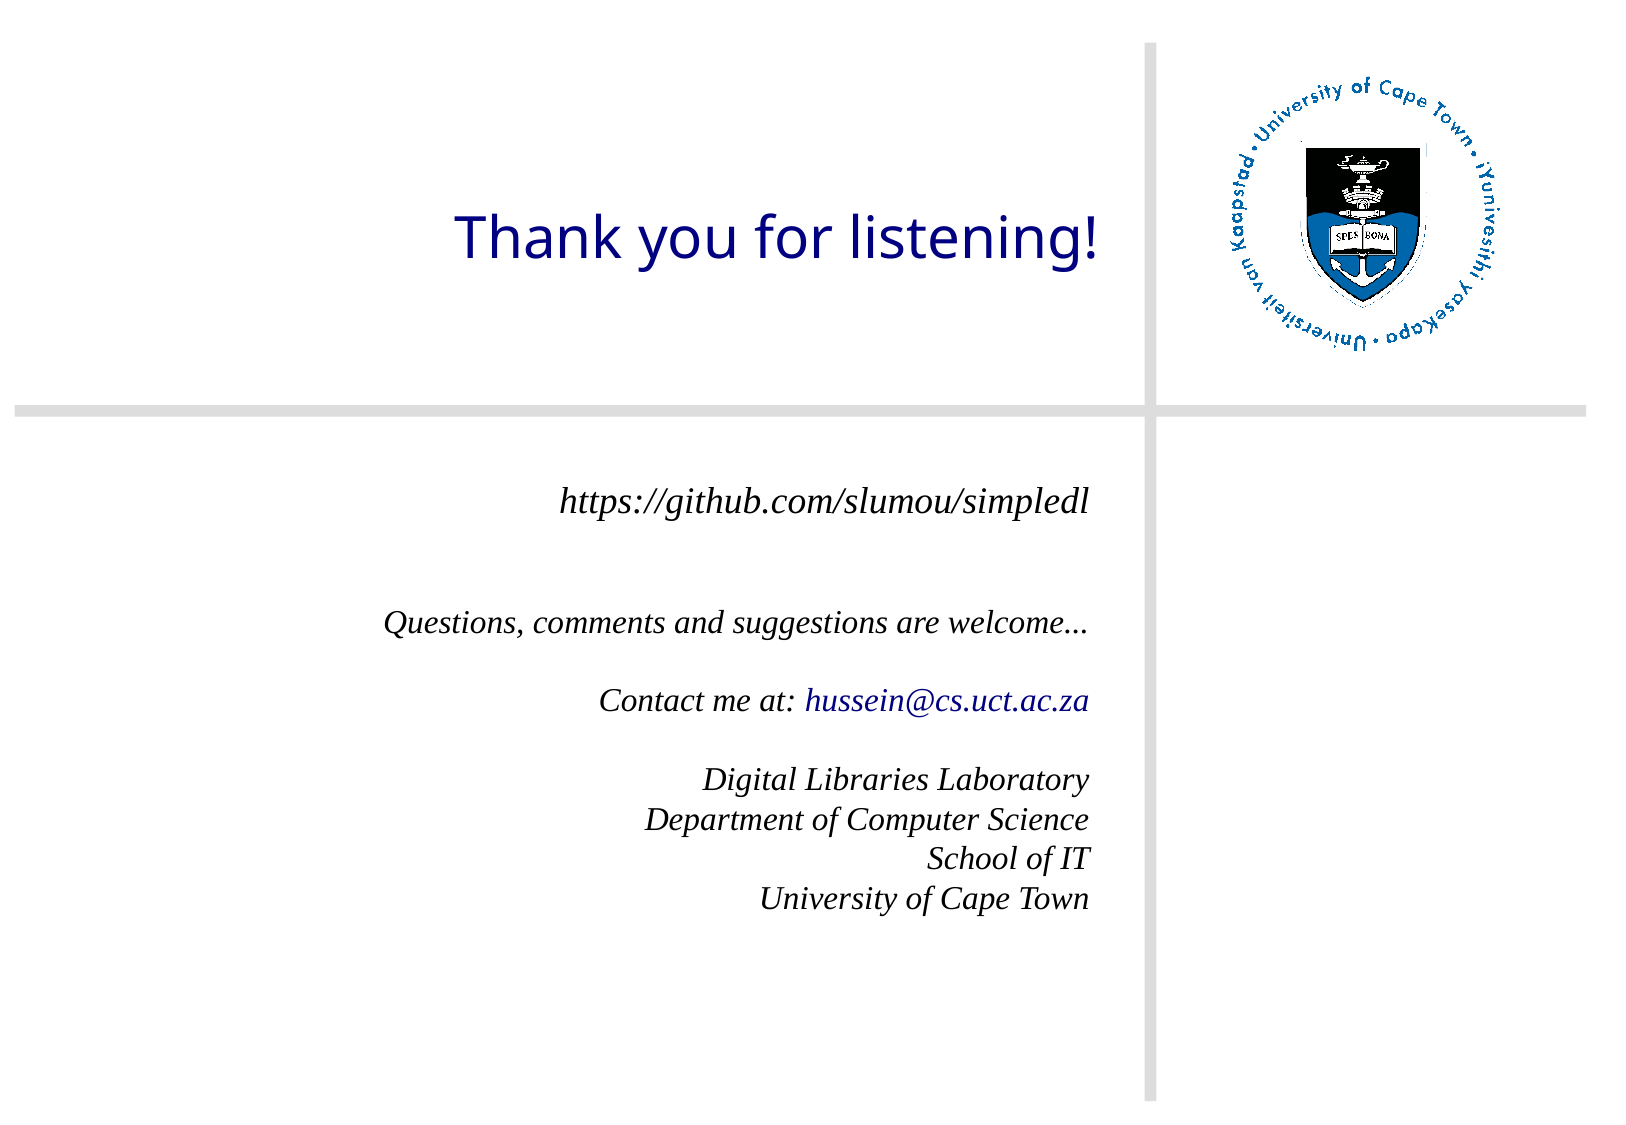

# Thank you for listening!
https://github.com/slumou/simpledl
Questions, comments and suggestions are welcome...
Contact me at: hussein@cs.uct.ac.za
Digital Libraries Laboratory
Department of Computer Science
School of IT
University of Cape Town